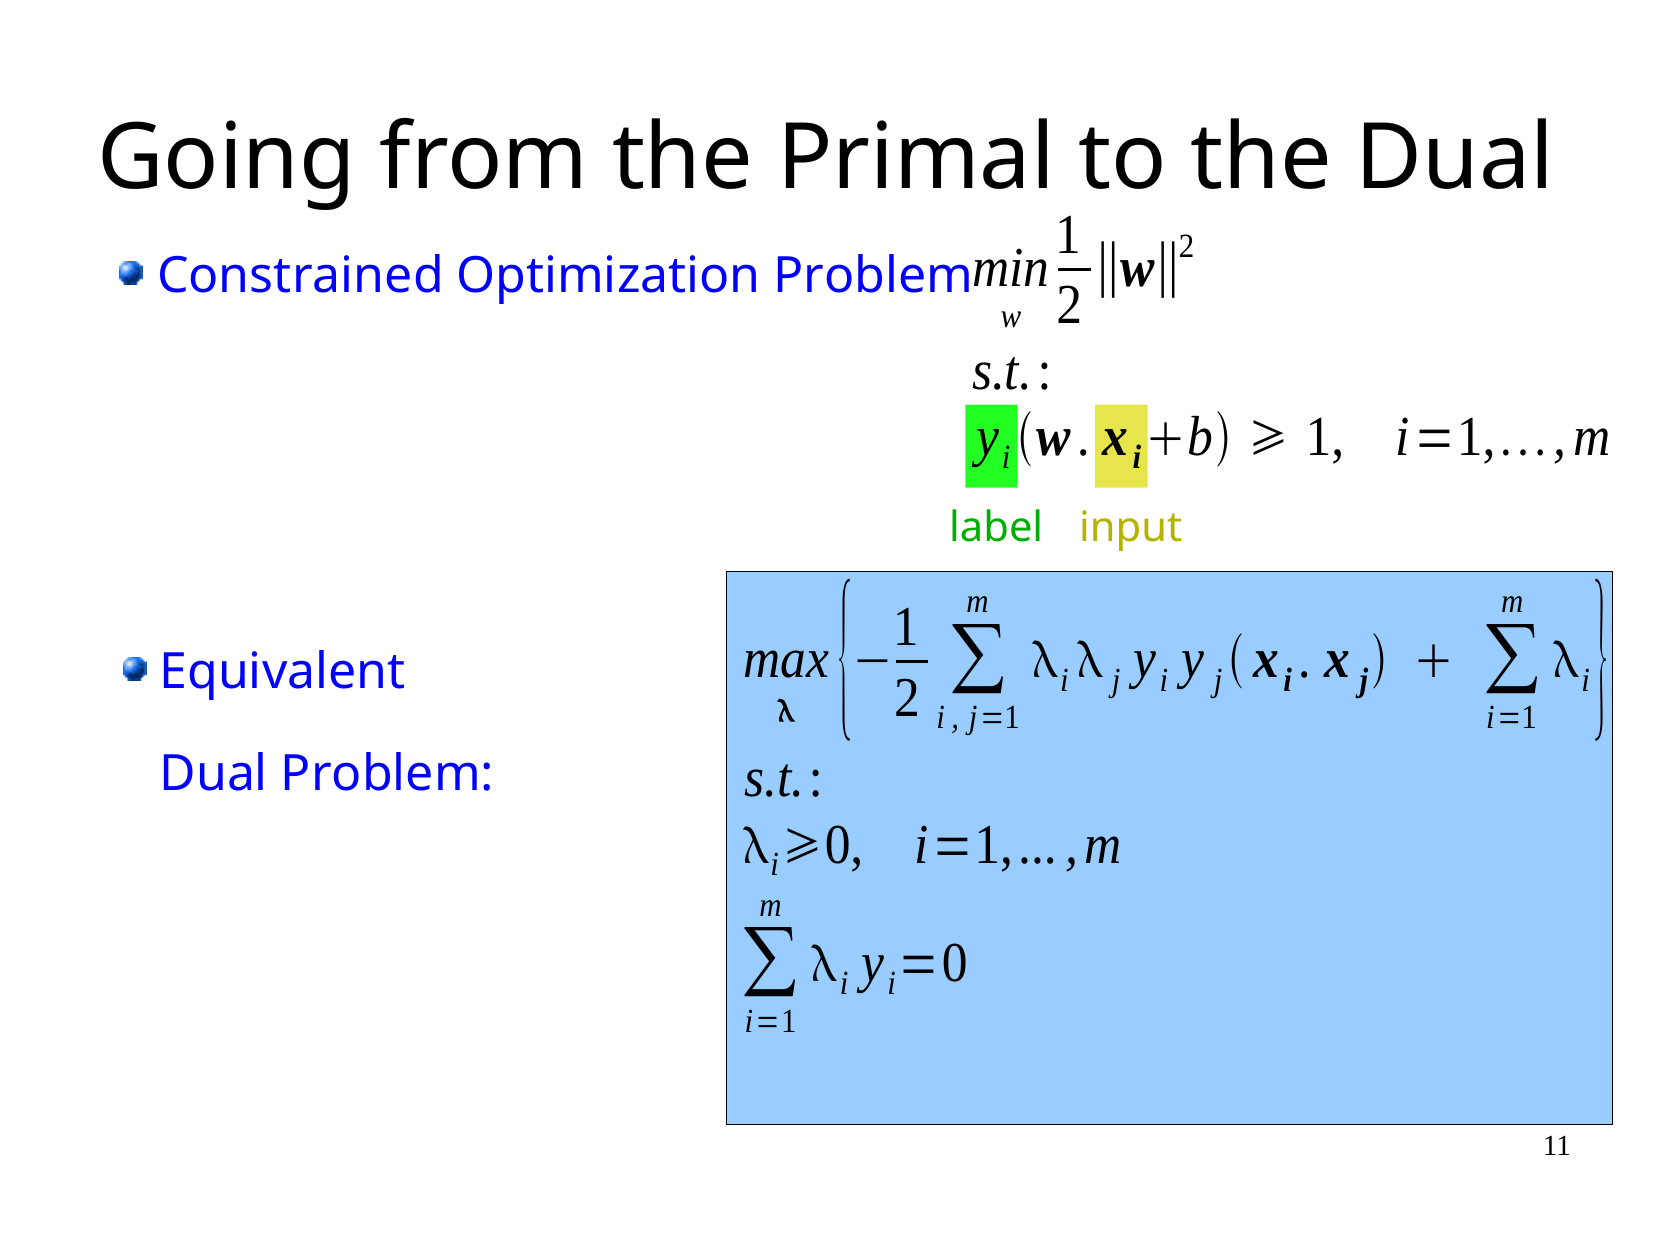

# Going from the Primal to the Dual
Constrained Optimization Problem
label
input
Equivalent
Dual Problem:
11